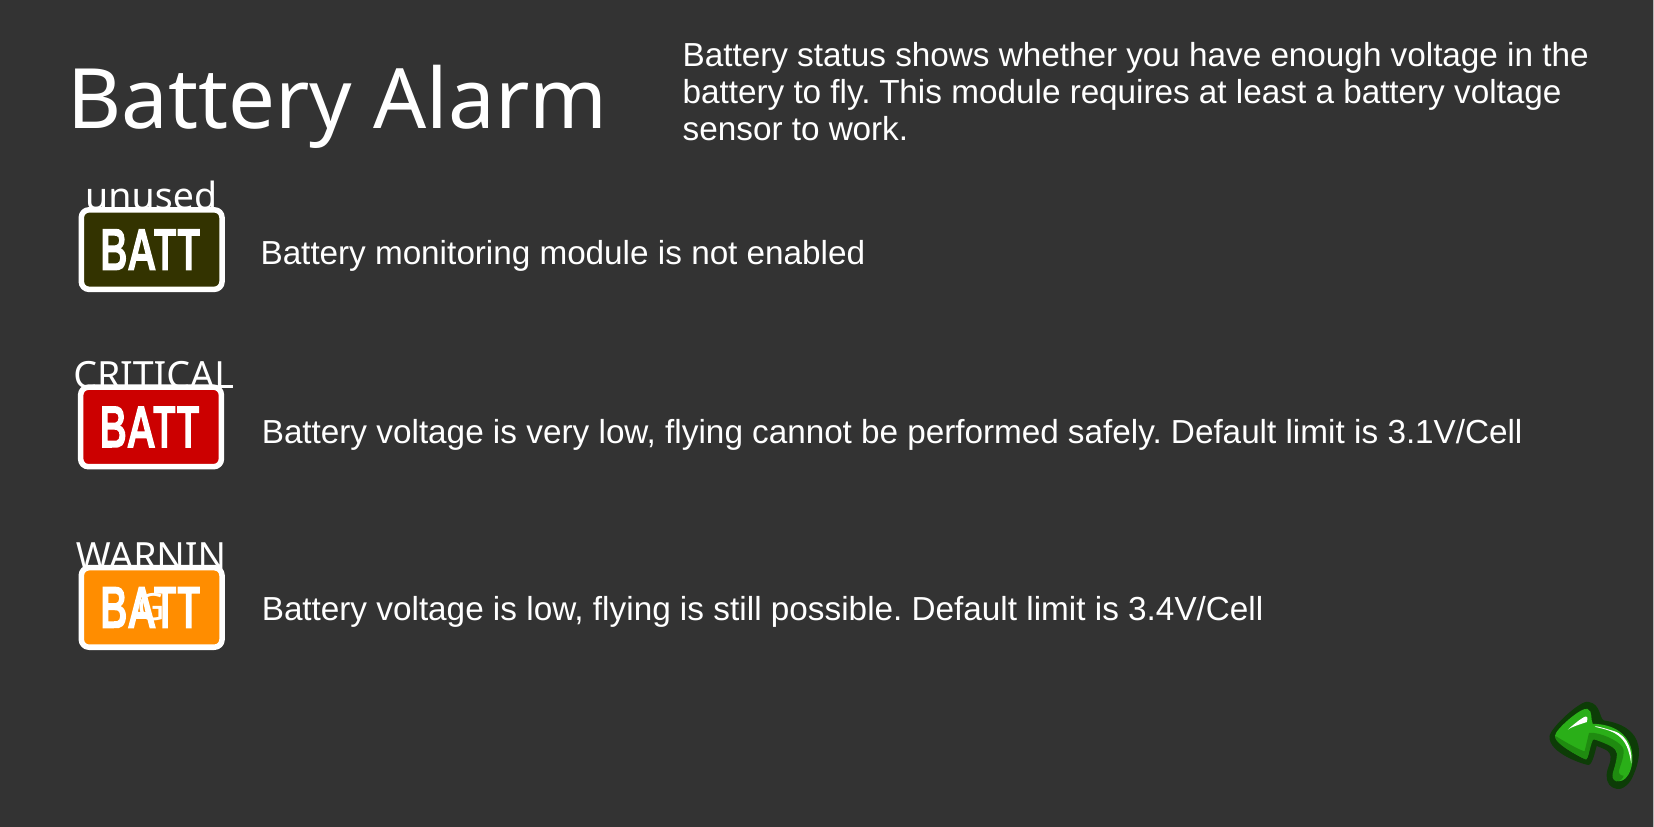

Battery Alarm
Battery status shows whether you have enough voltage in the battery to fly. This module requires at least a battery voltage sensor to work.
unused
Battery monitoring module is not enabled
CRITICAL
Battery voltage is very low, flying cannot be performed safely. Default limit is 3.1V/Cell
WARNING
Battery voltage is low, flying is still possible. Default limit is 3.4V/Cell